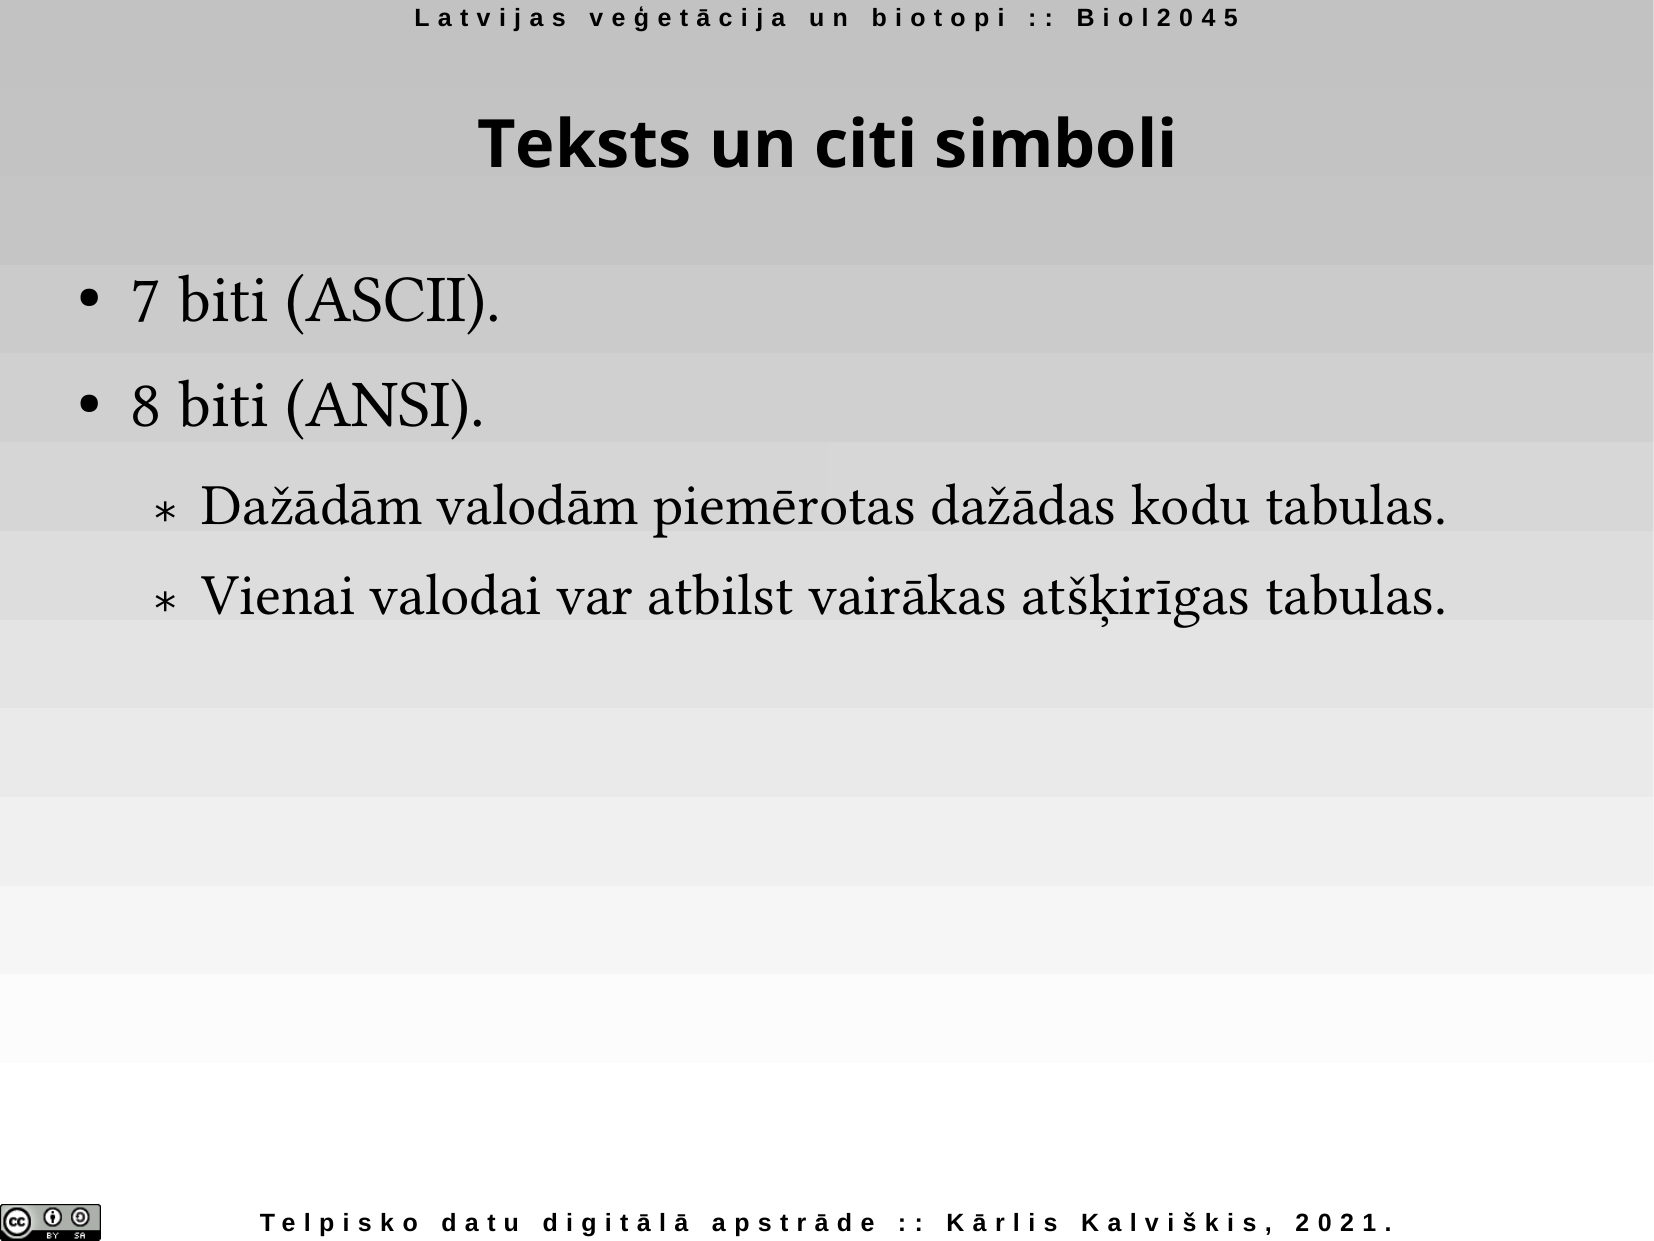

# Teksts un citi simboli
7 biti (ASCII).
8 biti (ANSI).
Dažādām valodām piemērotas dažādas kodu tabulas.
Vienai valodai var atbilst vairākas atšķirīgas tabulas.